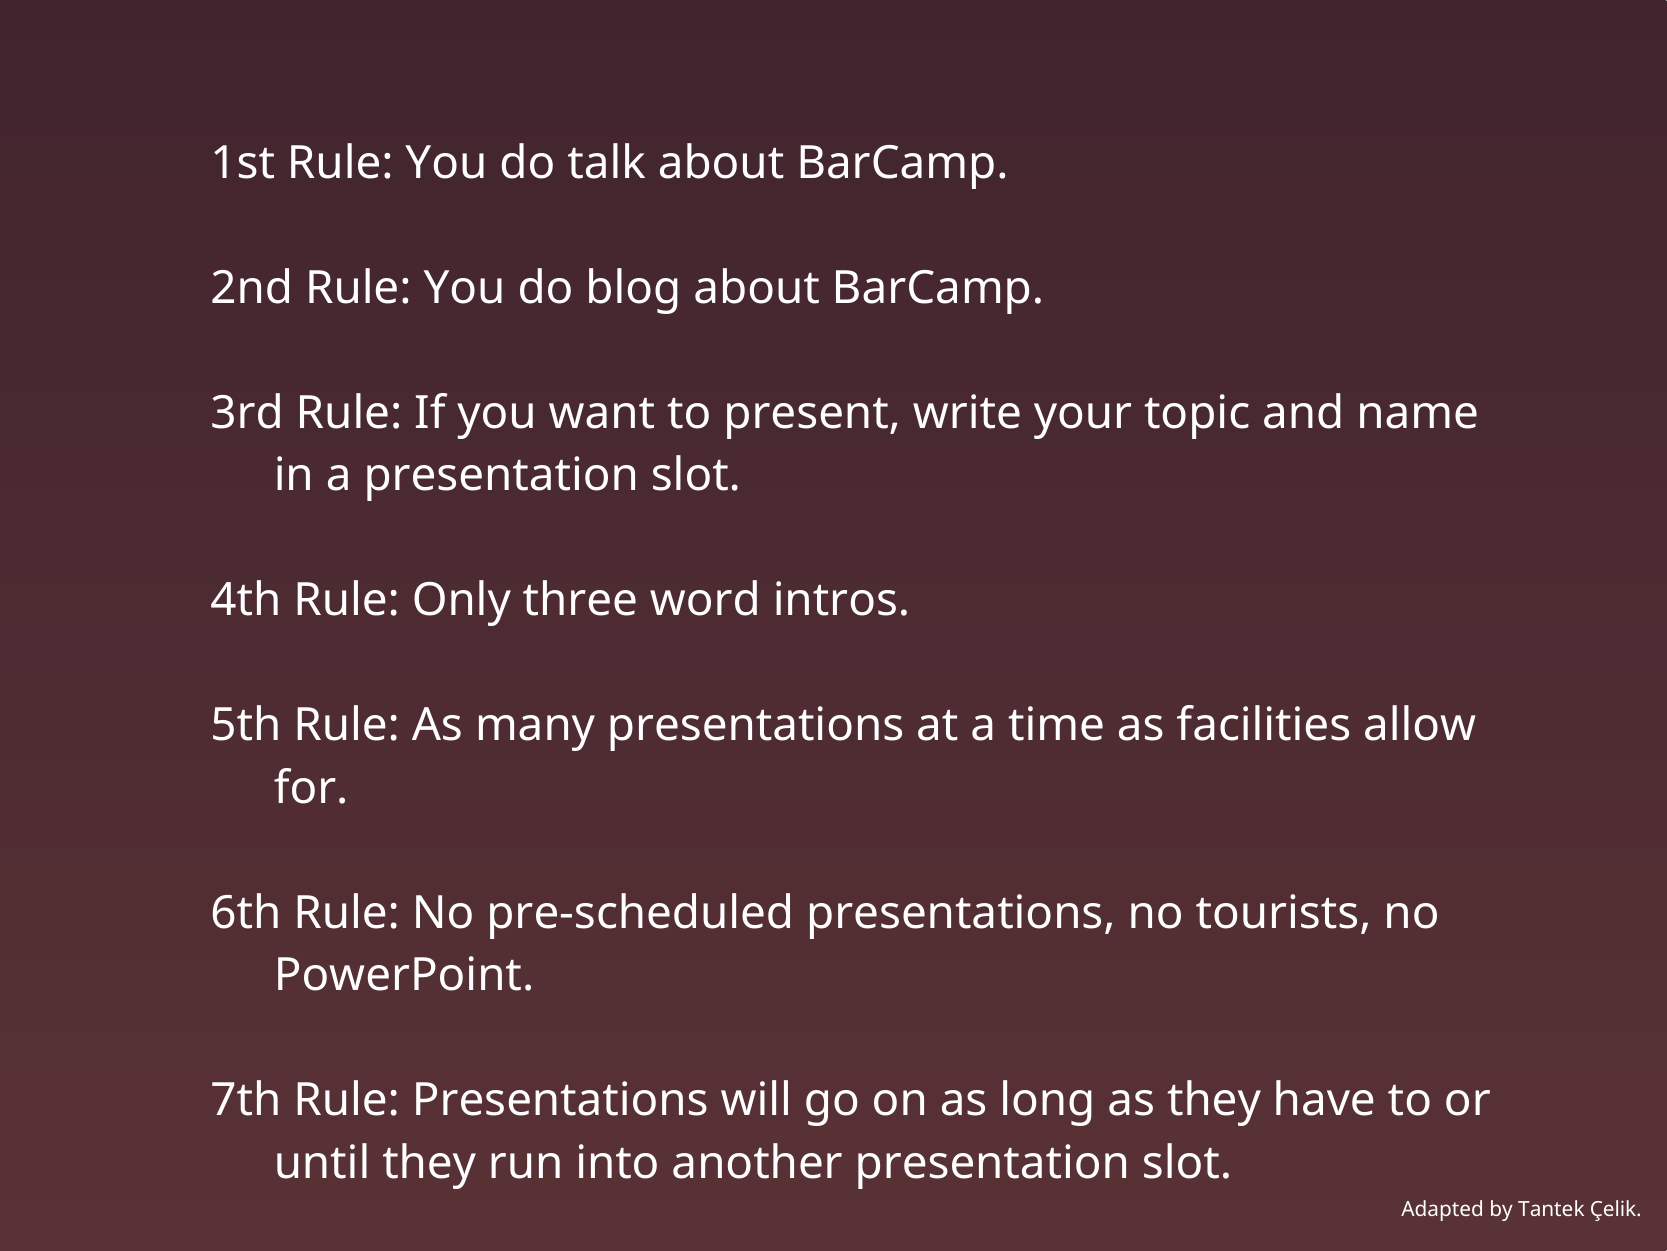

# 1st Rule: You do talk about BarCamp.
2nd Rule: You do blog about BarCamp.
3rd Rule: If you want to present, write your topic and name in a presentation slot.
4th Rule: Only three word intros.
5th Rule: As many presentations at a time as facilities allow for.
6th Rule: No pre-scheduled presentations, no tourists, no PowerPoint.
7th Rule: Presentations will go on as long as they have to or until they run into another presentation slot.
8th Rule: If this is your first time at BarCamp, you HAVE to present (or at least be an interactive participant)
Adapted by Tantek Çelik.